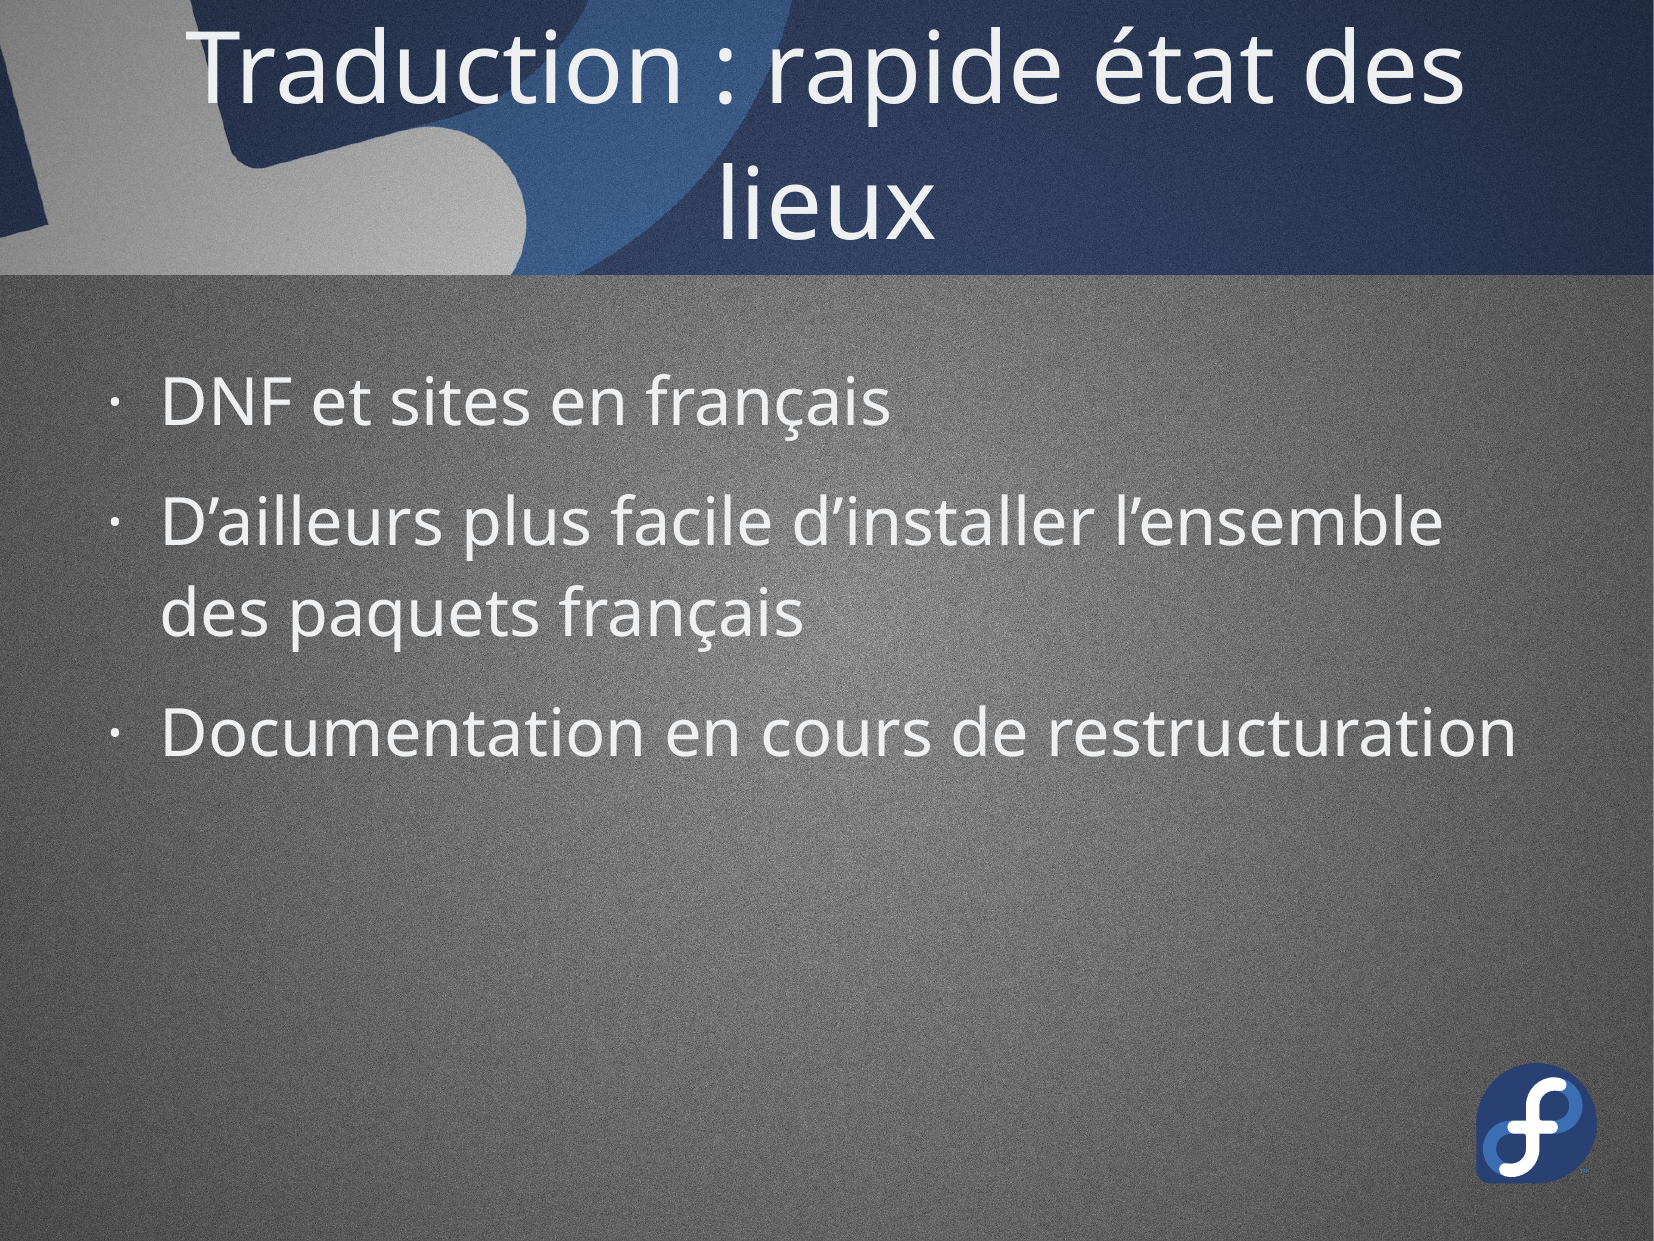

# Traduction : rapide état des lieux
DNF et sites en français
D’ailleurs plus facile d’installer l’ensemble des paquets français
Documentation en cours de restructuration